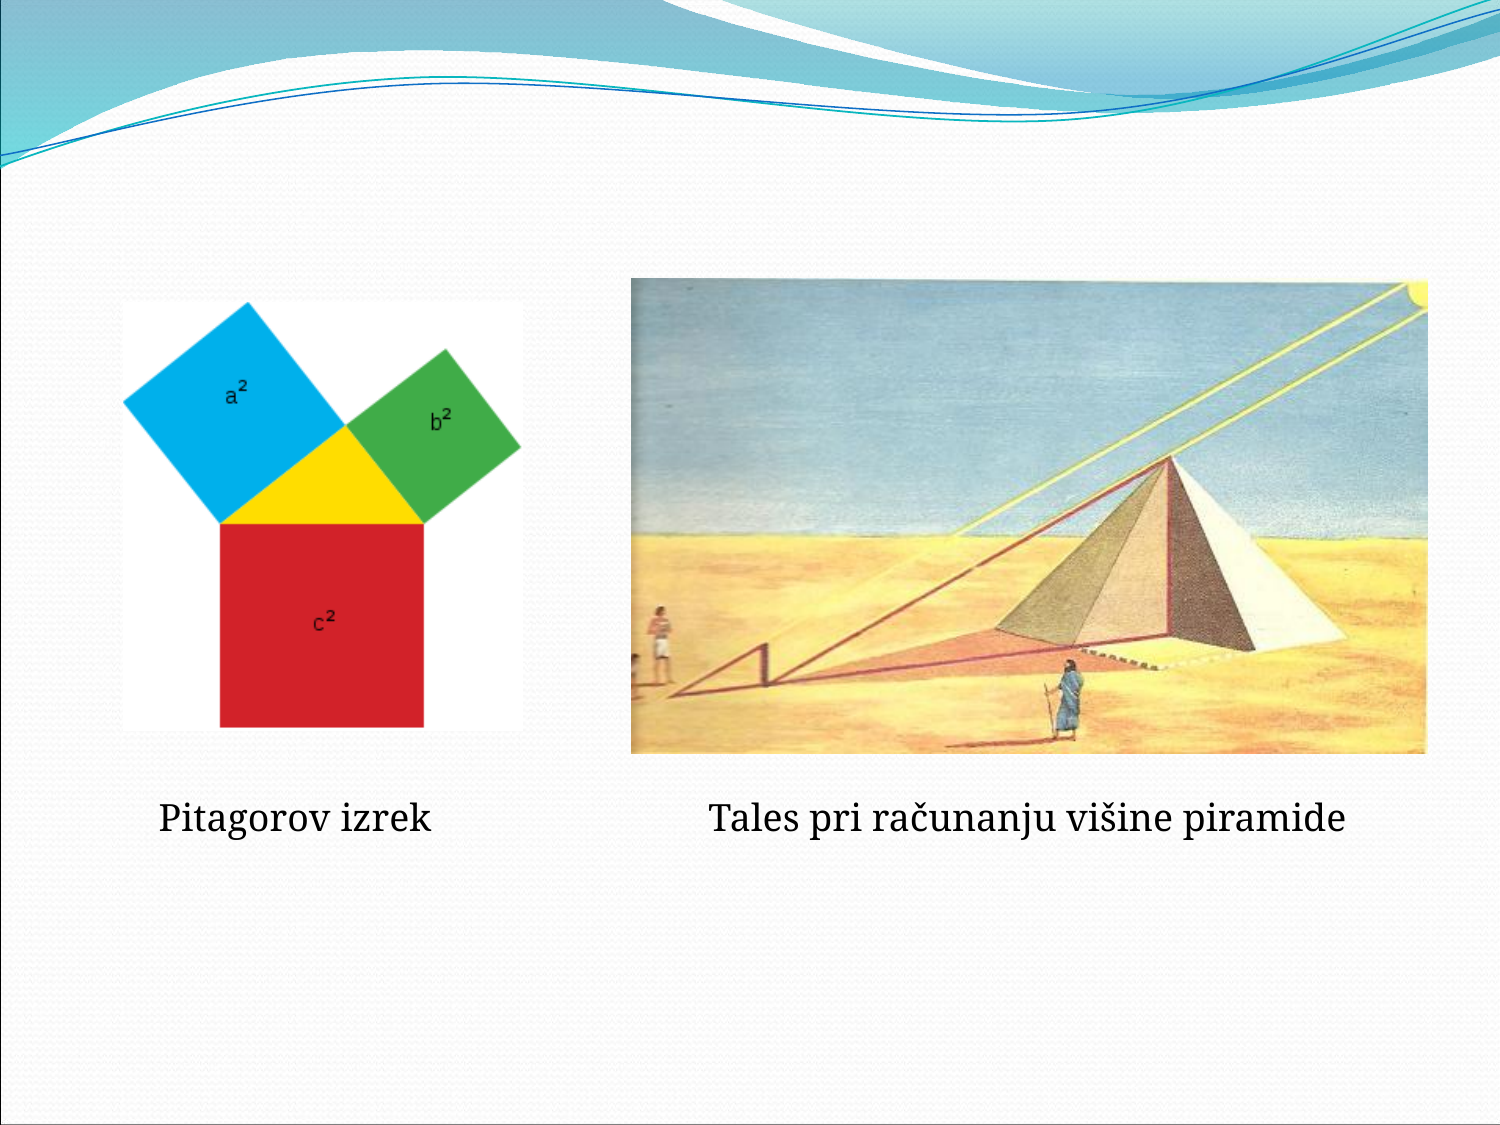

Pitagorov izrek
Tales pri računanju višine piramide